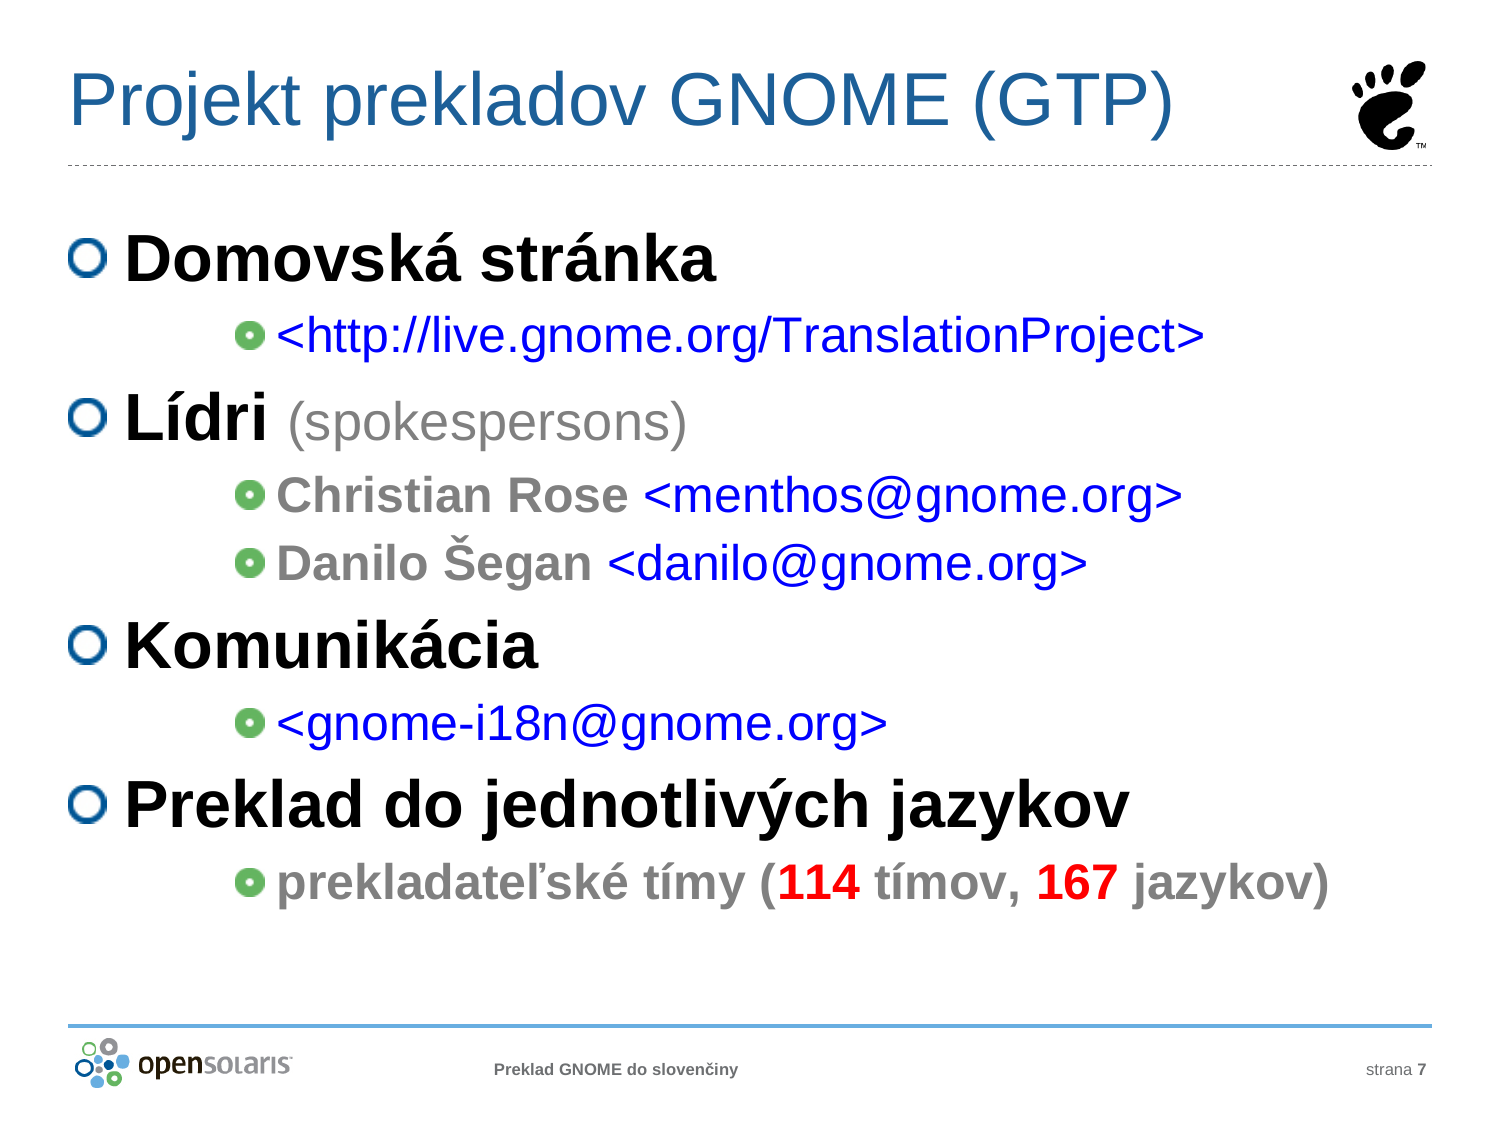

# Projekt prekladov GNOME (GTP)
Domovská stránka
<http://live.gnome.org/TranslationProject>
Lídri (spokespersons)
Christian Rose <menthos@gnome.org>
Danilo Šegan <danilo@gnome.org>
Komunikácia
<gnome-i18n@gnome.org>
Preklad do jednotlivých jazykov
prekladateľské tímy (114 tímov, 167 jazykov)
7